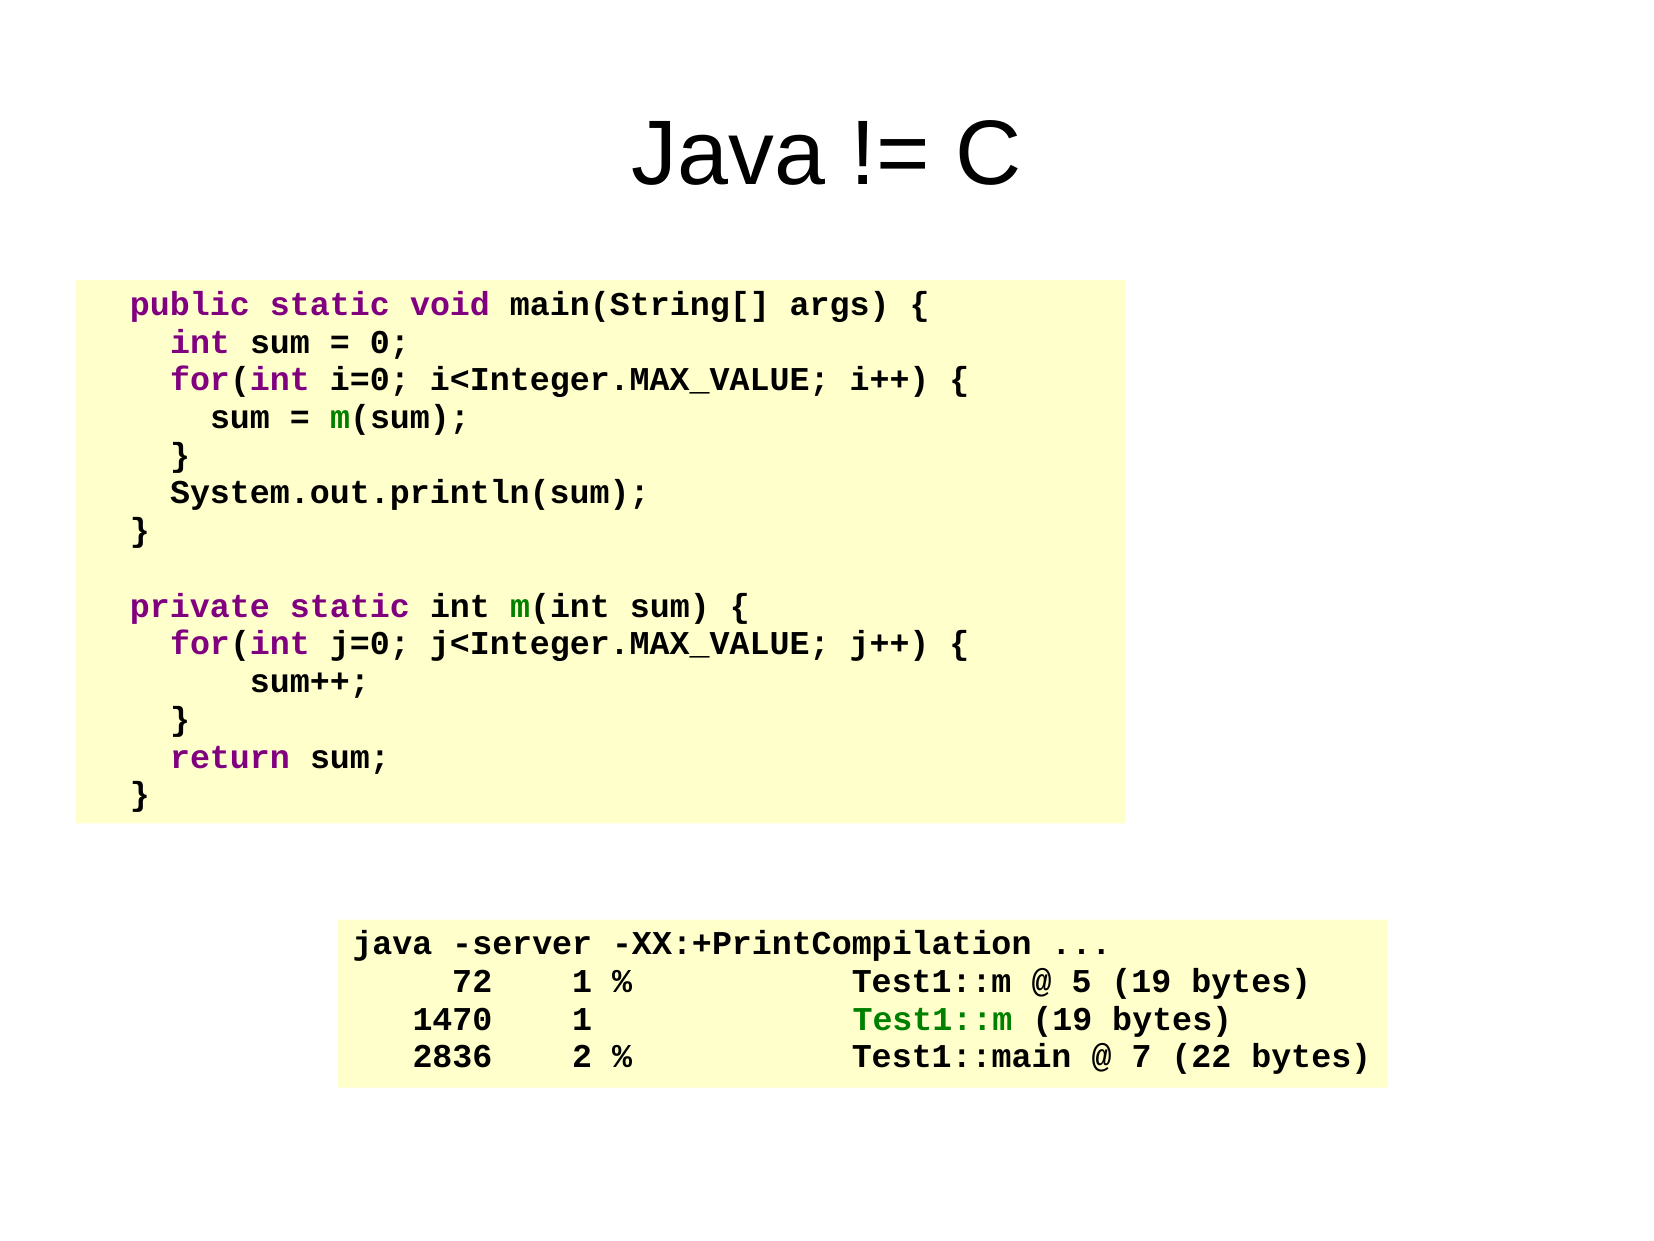

# Java != C
 public static void main(String[] args) {
 int sum = 0;
 for(int i=0; i<Integer.MAX_VALUE; i++) {
 sum = m(sum);
 }
 System.out.println(sum);
 }
 private static int m(int sum) {
 for(int j=0; j<Integer.MAX_VALUE; j++) {
 sum++;
 }
 return sum;
 }
java -server -XX:+PrintCompilation ...
 72 1 % Test1::m @ 5 (19 bytes)
 1470 1 Test1::m (19 bytes)
 2836 2 % Test1::main @ 7 (22 bytes)